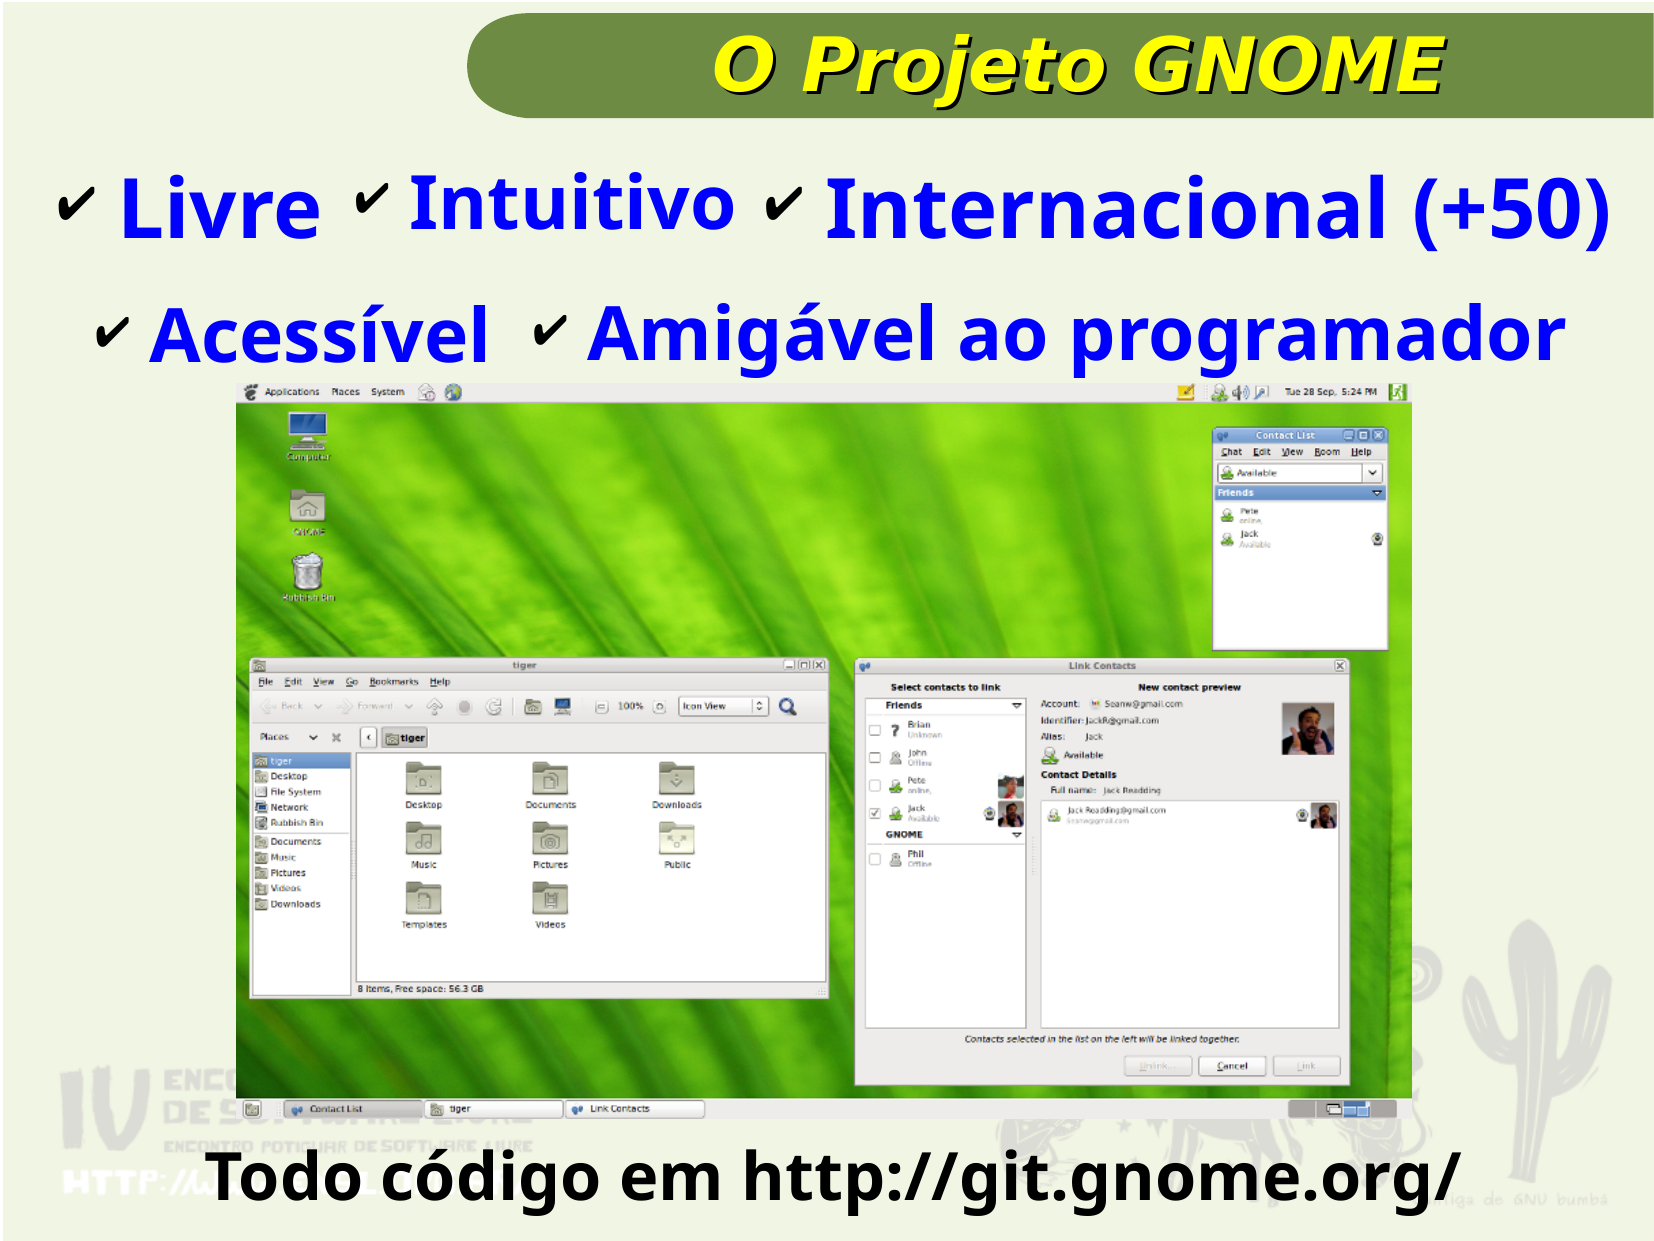

# O Projeto GNOME
 Livre
 Intuitivo
 Internacional (+50)
 Amigável ao programador
 Acessível
Todo código em http://git.gnome.org/